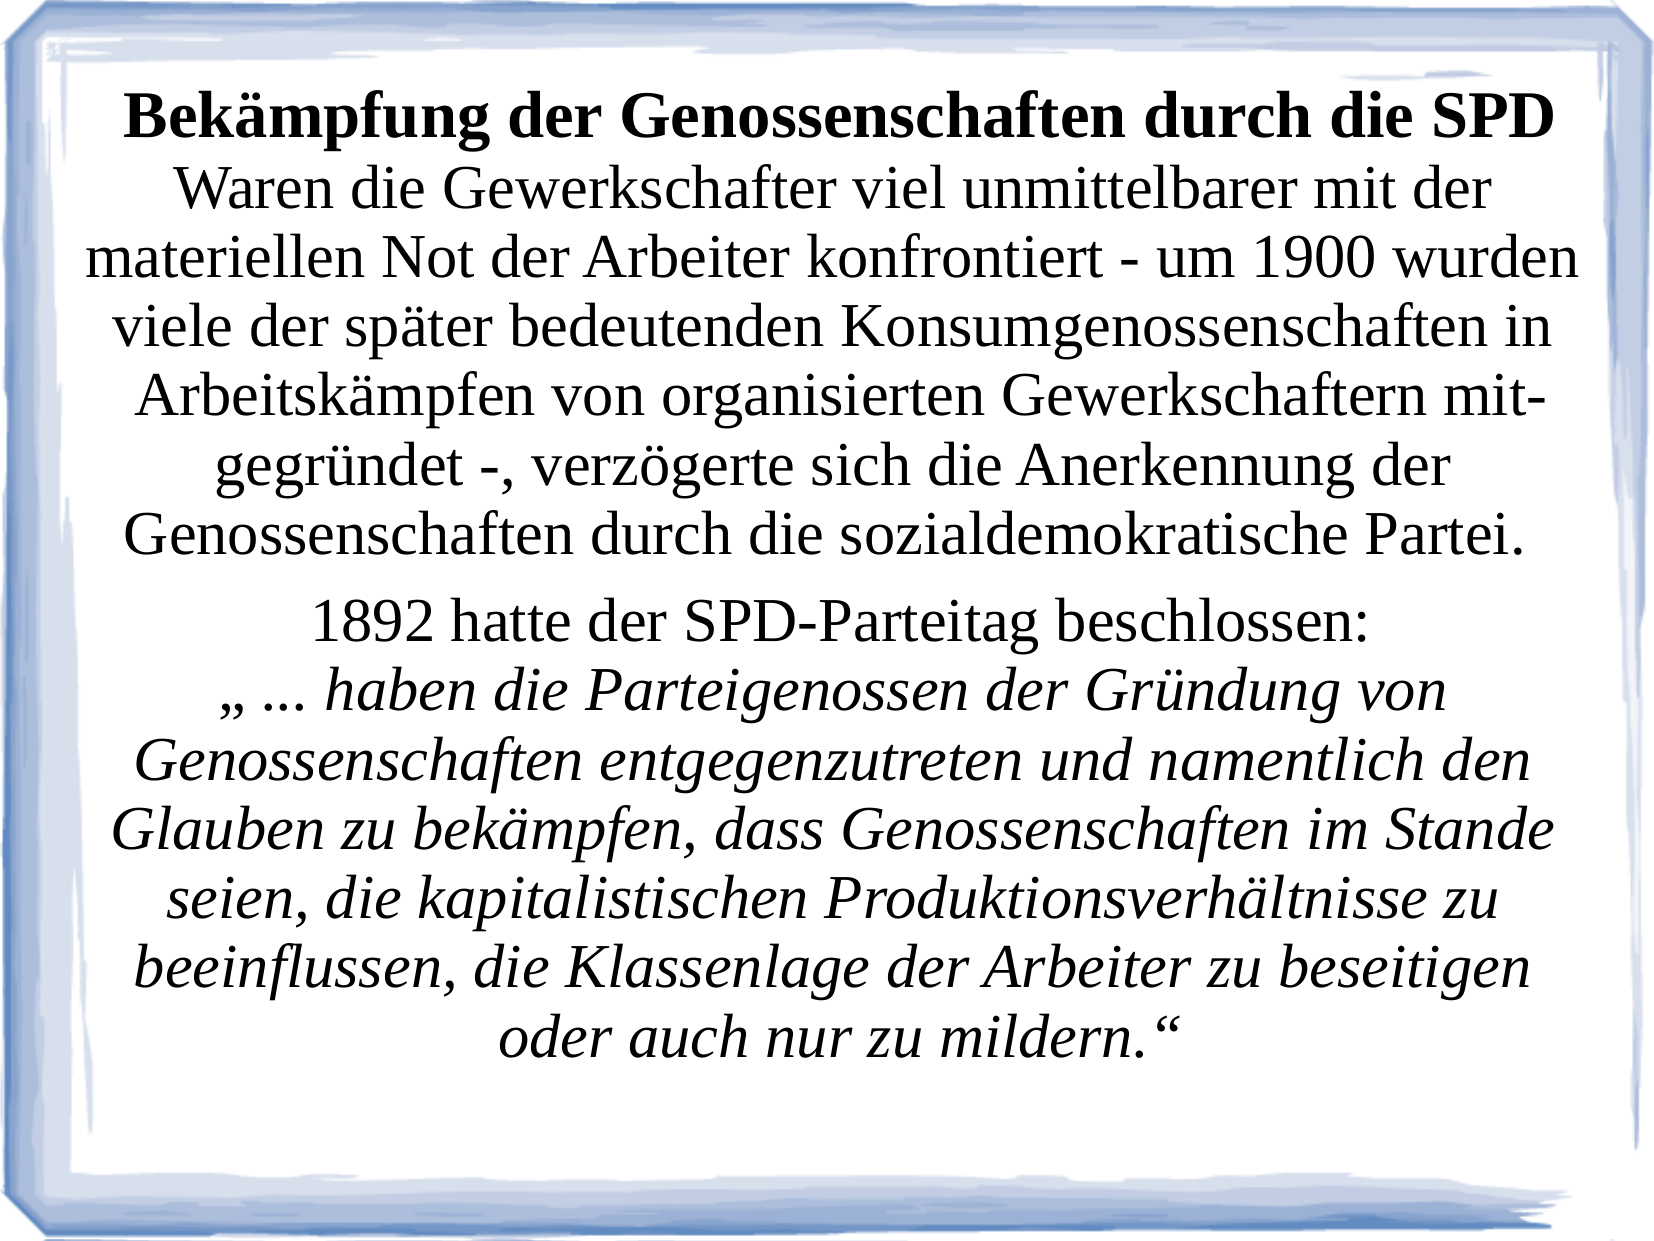

Bekämpfung der Genossenschaften durch die SPD
Waren die Gewerkschafter viel unmittelbarer mit der
materiellen Not der Arbeiter konfrontiert - um 1900 wurden
viele der später bedeutenden Konsumgenossenschaften in
Arbeitskämpfen von organisierten Gewerkschaftern mit-
gegründet -, verzögerte sich die Anerkennung der
Genossenschaften durch die sozialdemokratische Partei.
1892 hatte der SPD-Parteitag beschlossen:
„ ... haben die Parteigenossen der Gründung von
Genossenschaften entgegenzutreten und namentlich den
Glauben zu bekämpfen, dass Genossenschaften im Stande
seien, die kapitalistischen Produktionsverhältnisse zu
beeinflussen, die Klassenlage der Arbeiter zu beseitigen
oder auch nur zu mildern.“